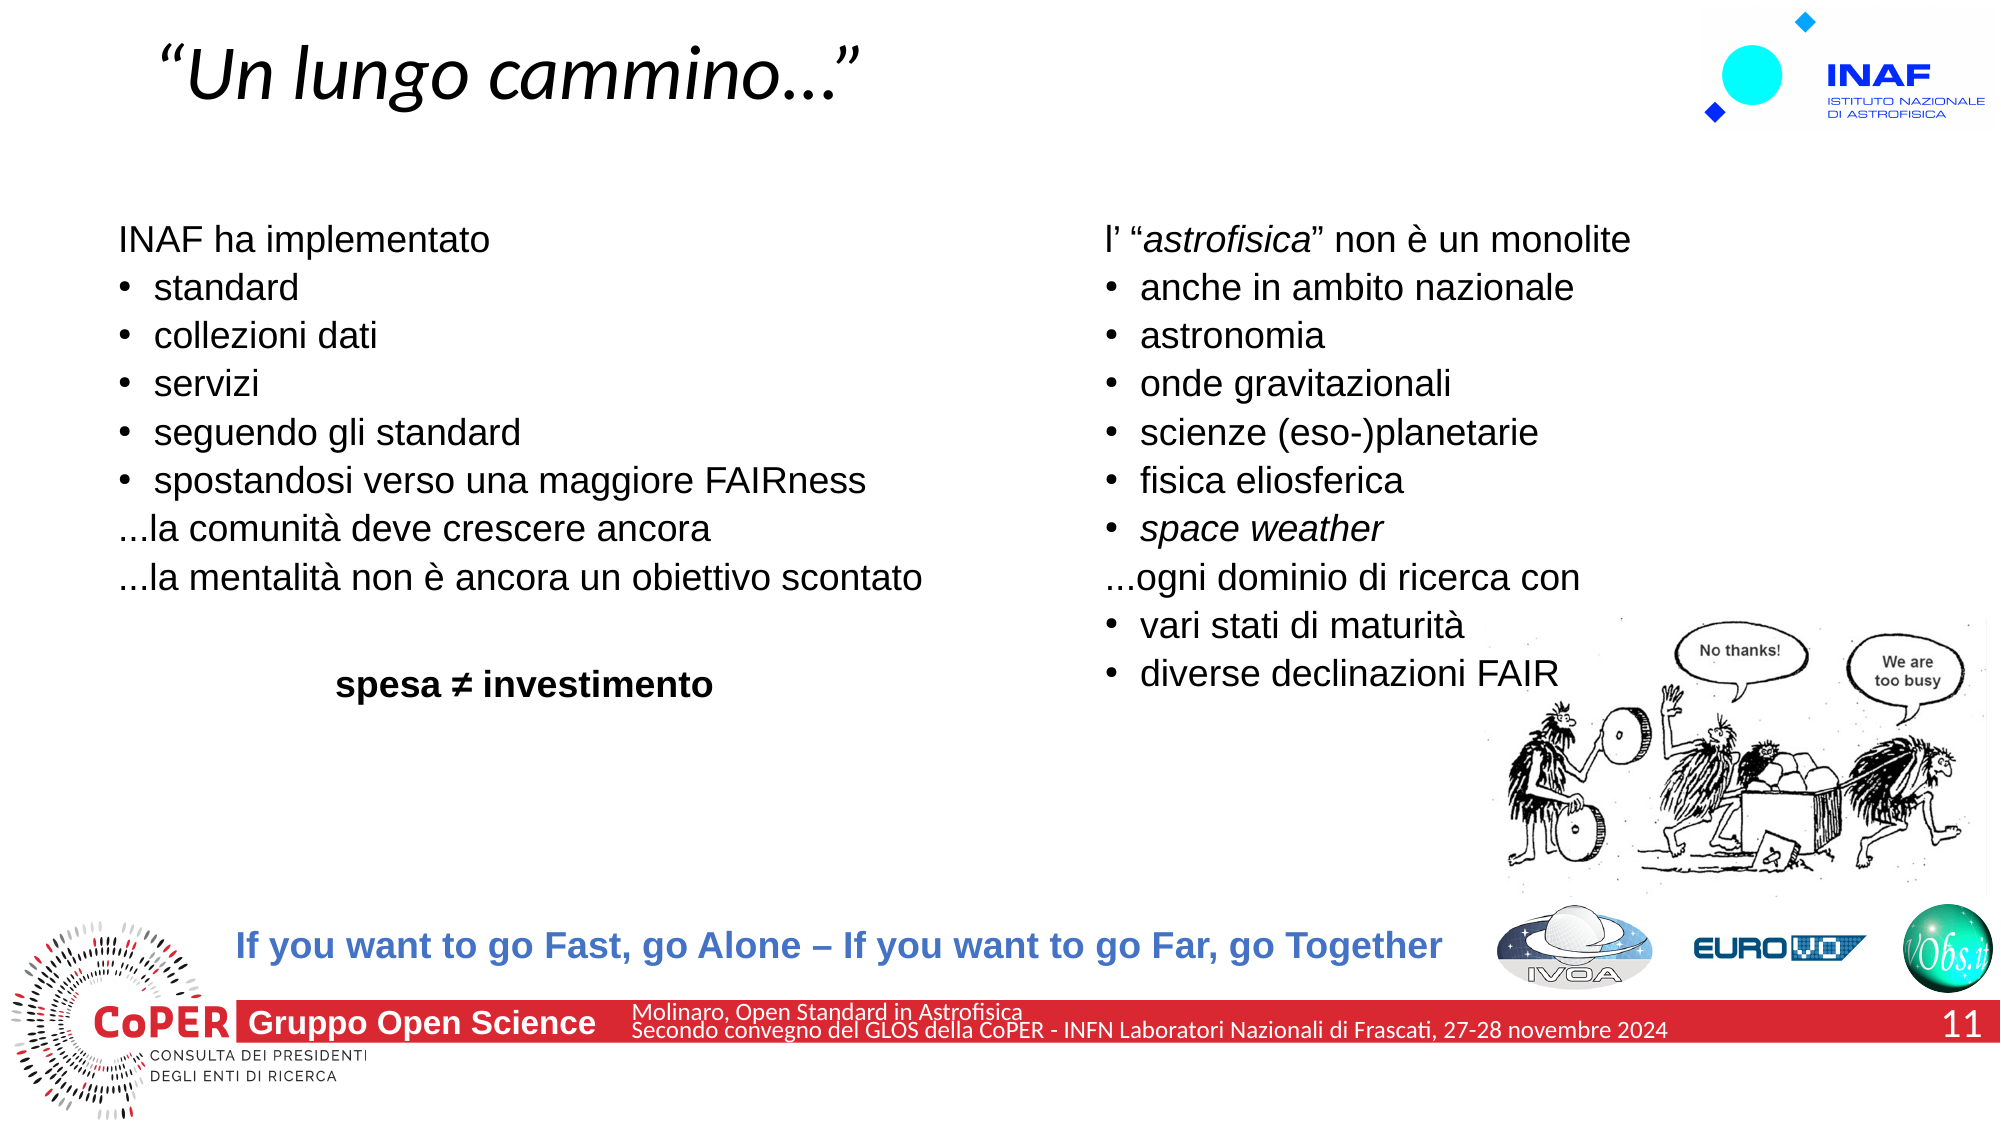

# “Un lungo cammino...”
INAF ha implementato
standard
collezioni dati
servizi
seguendo gli standard
spostandosi verso una maggiore FAIRness
...la comunità deve crescere ancora
...la mentalità non è ancora un obiettivo scontato
spesa ≠ investimento
l’ “astrofisica” non è un monolite
anche in ambito nazionale
astronomia
onde gravitazionali
scienze (eso-)planetarie
fisica eliosferica
space weather
...ogni dominio di ricerca con
vari stati di maturità
diverse declinazioni FAIR
If you want to go Fast, go Alone – If you want to go Far, go Together
Molinaro, Open Standard in Astrofisica
Secondo convegno del GLOS della CoPER - INFN Laboratori Nazionali di Frascati, 27-28 novembre 2024